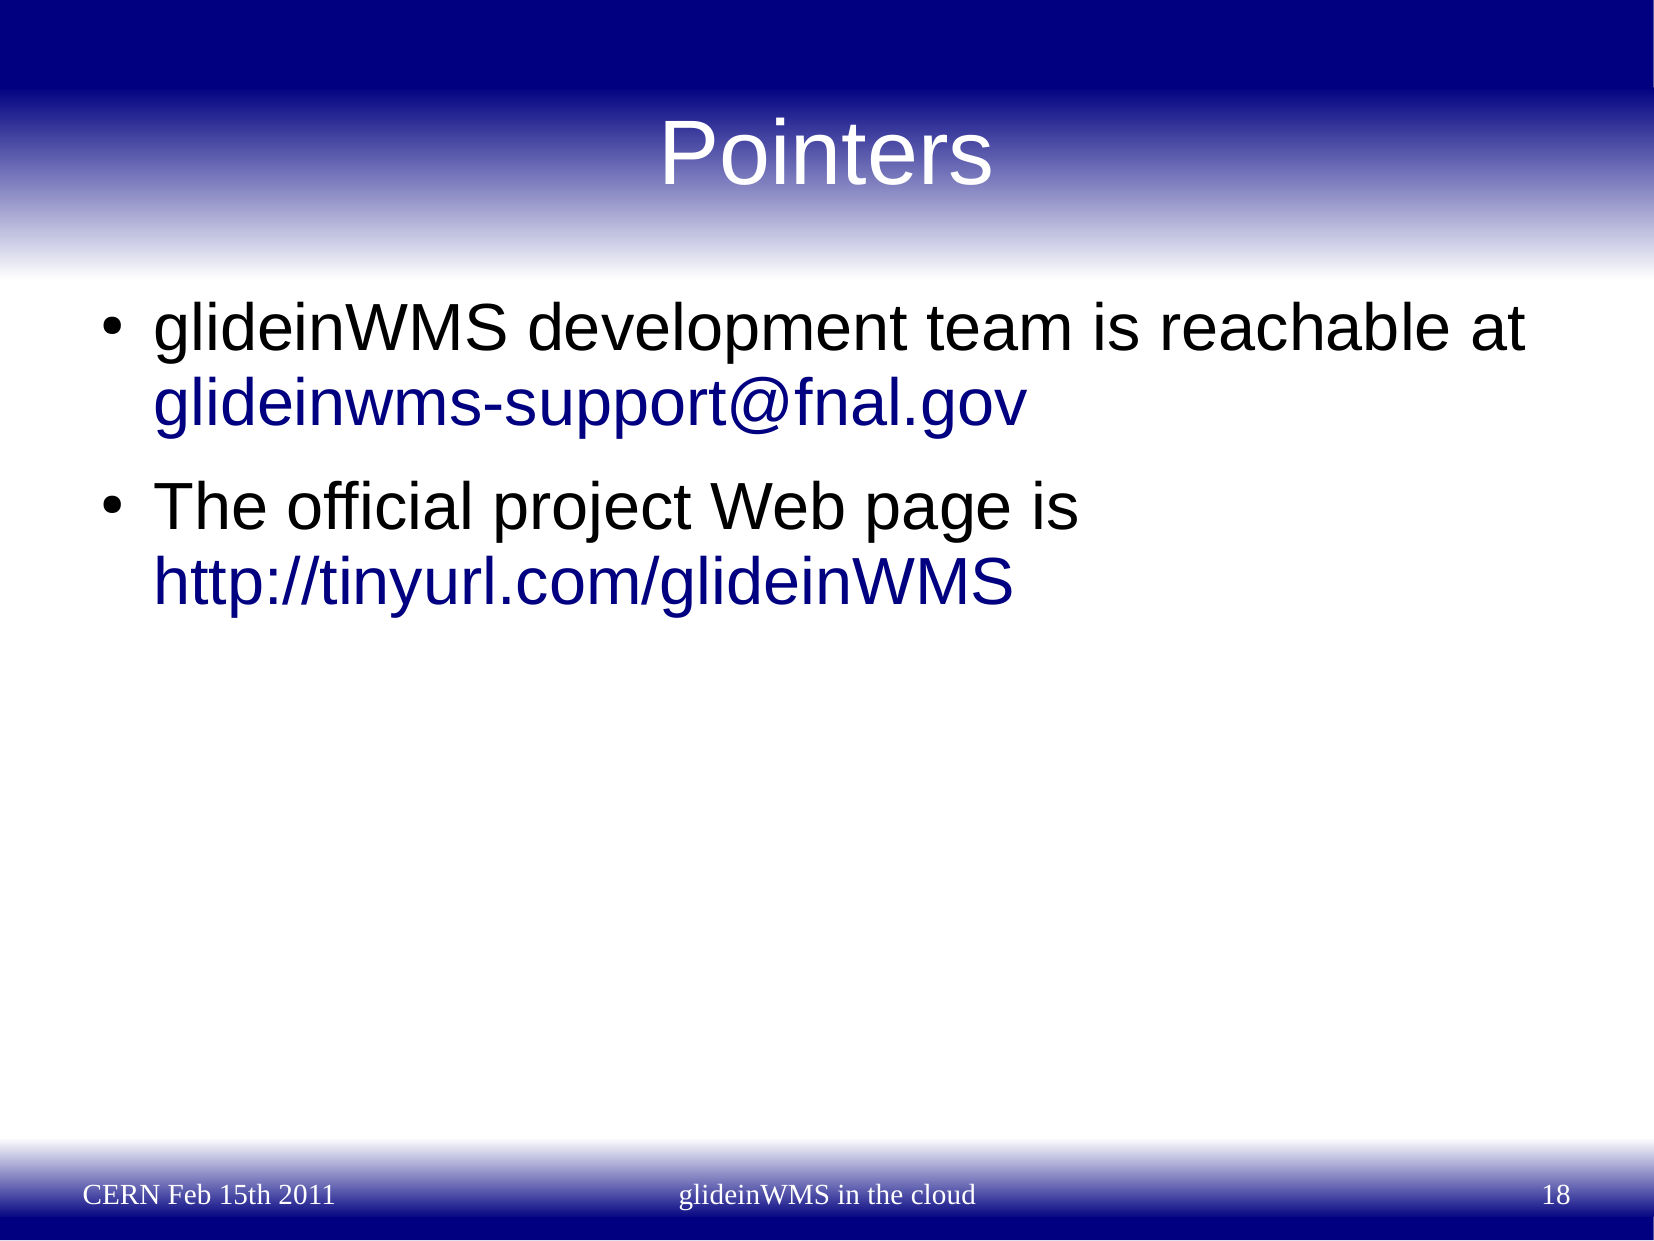

# Pointers
glideinWMS development team is reachable at
glideinwms-support@fnal.gov
The official project Web page is
http://tinyurl.com/glideinWMS
CERN Feb 15th 2011
glideinWMS in the cloud
18